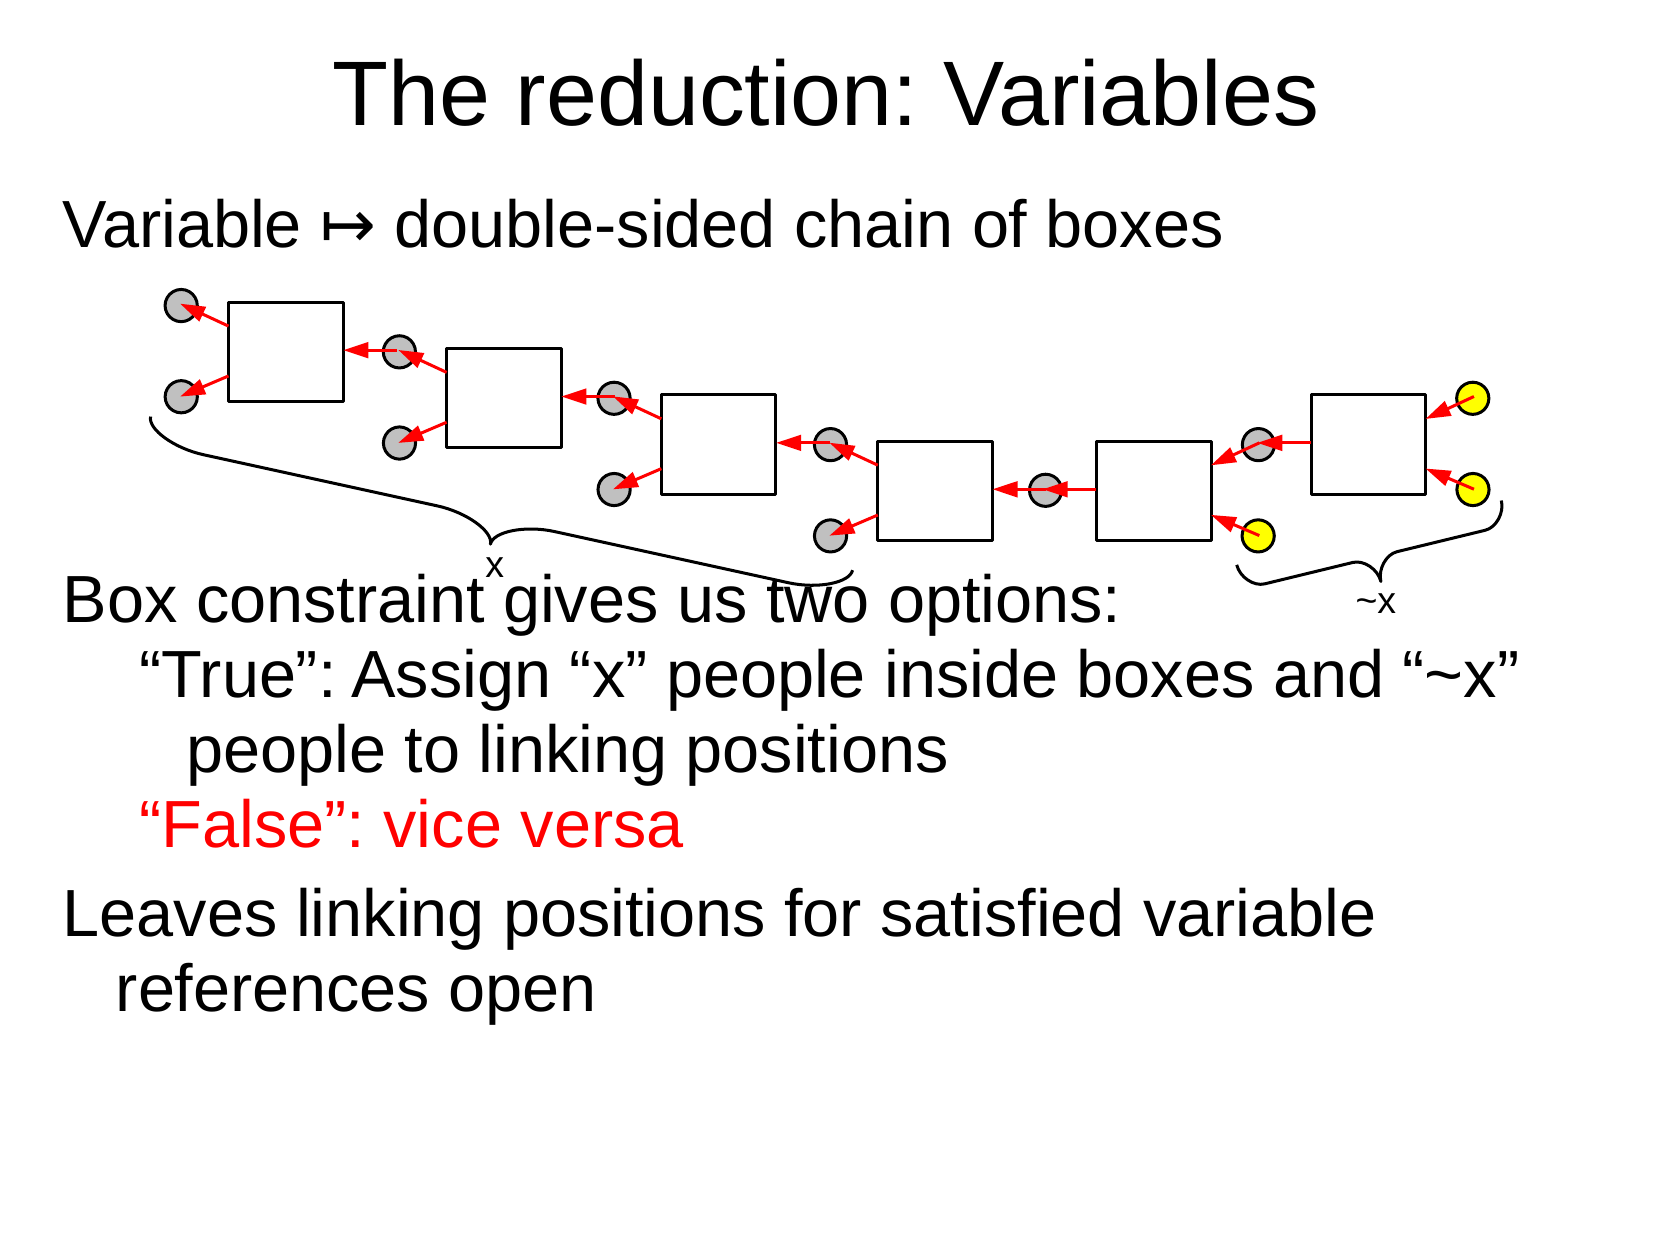

# The reduction: Variables
Variable ↦ double-sided chain of boxes
Box constraint gives us two options:
“True”: Assign “x” people inside boxes and “~x” people to linking positions
“False”: vice versa
Leaves linking positions for satisfied variable references open
x
~x